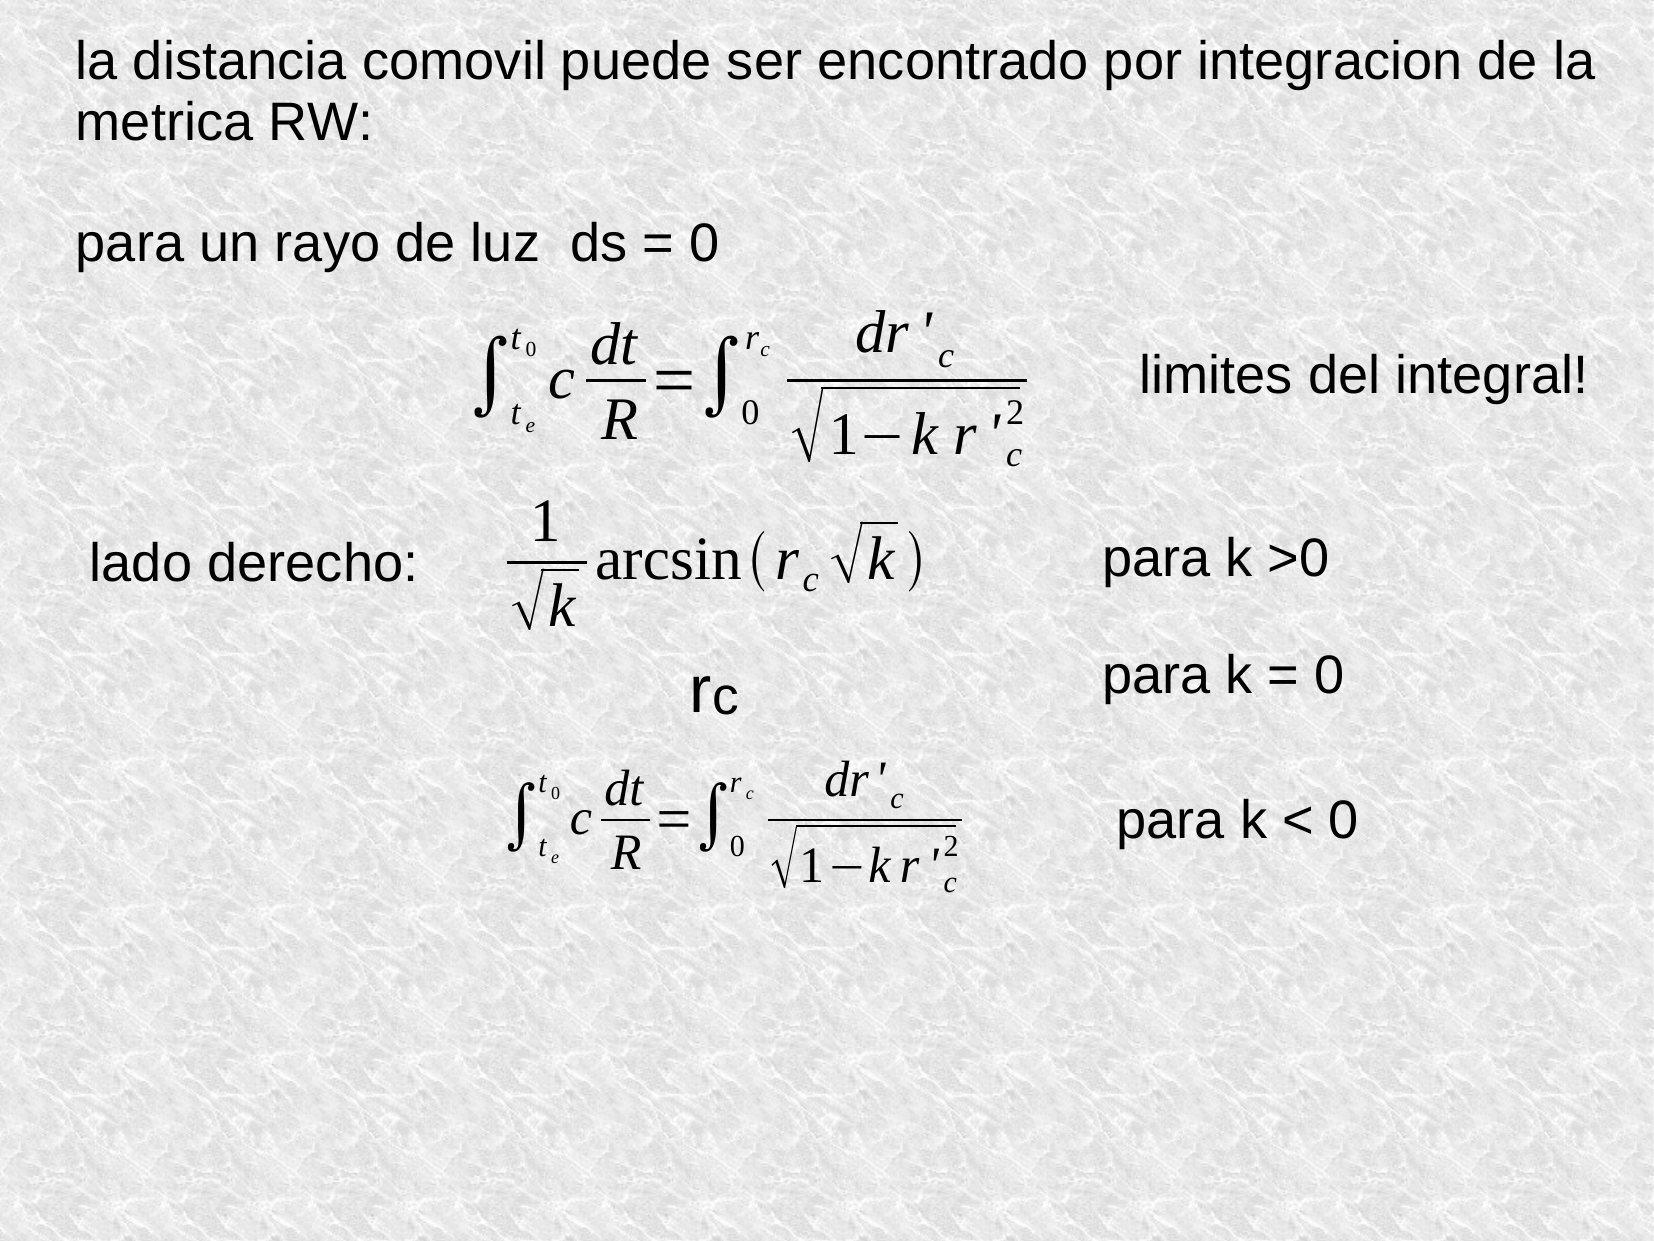

la distancia comovil puede ser encontrado por integracion de la
metrica RW:
para un rayo de luz ds = 0
limites del integral!
para k >0
lado derecho:
para k = 0
rc
para k < 0